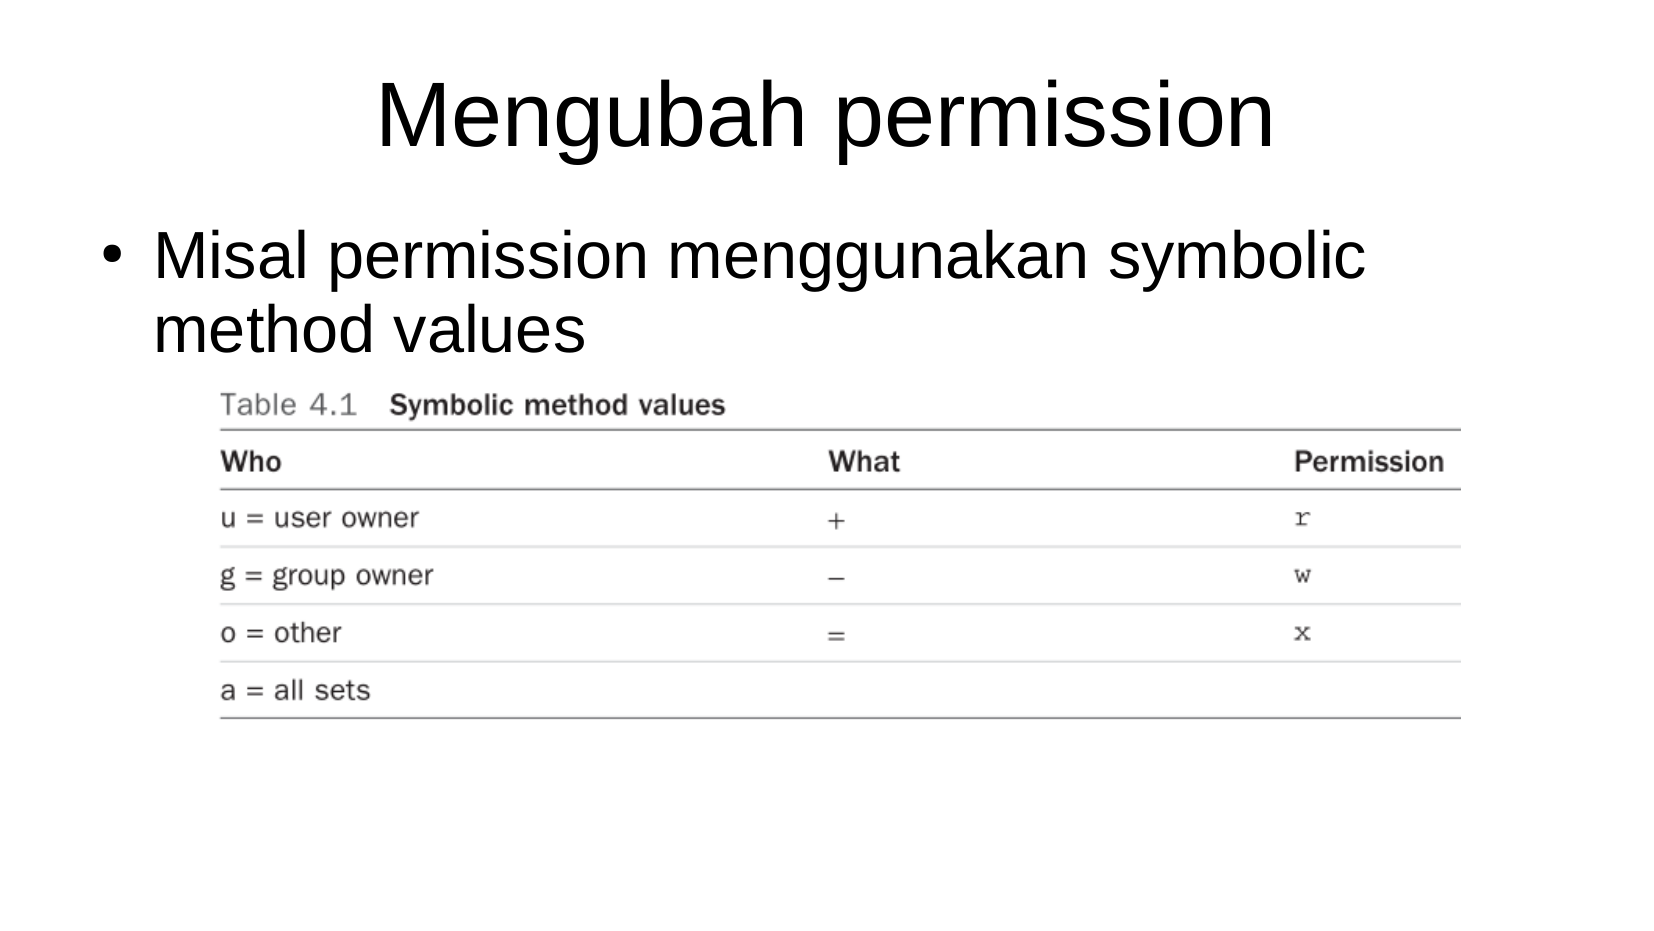

# Mengubah permission
Misal permission menggunakan symbolic method values